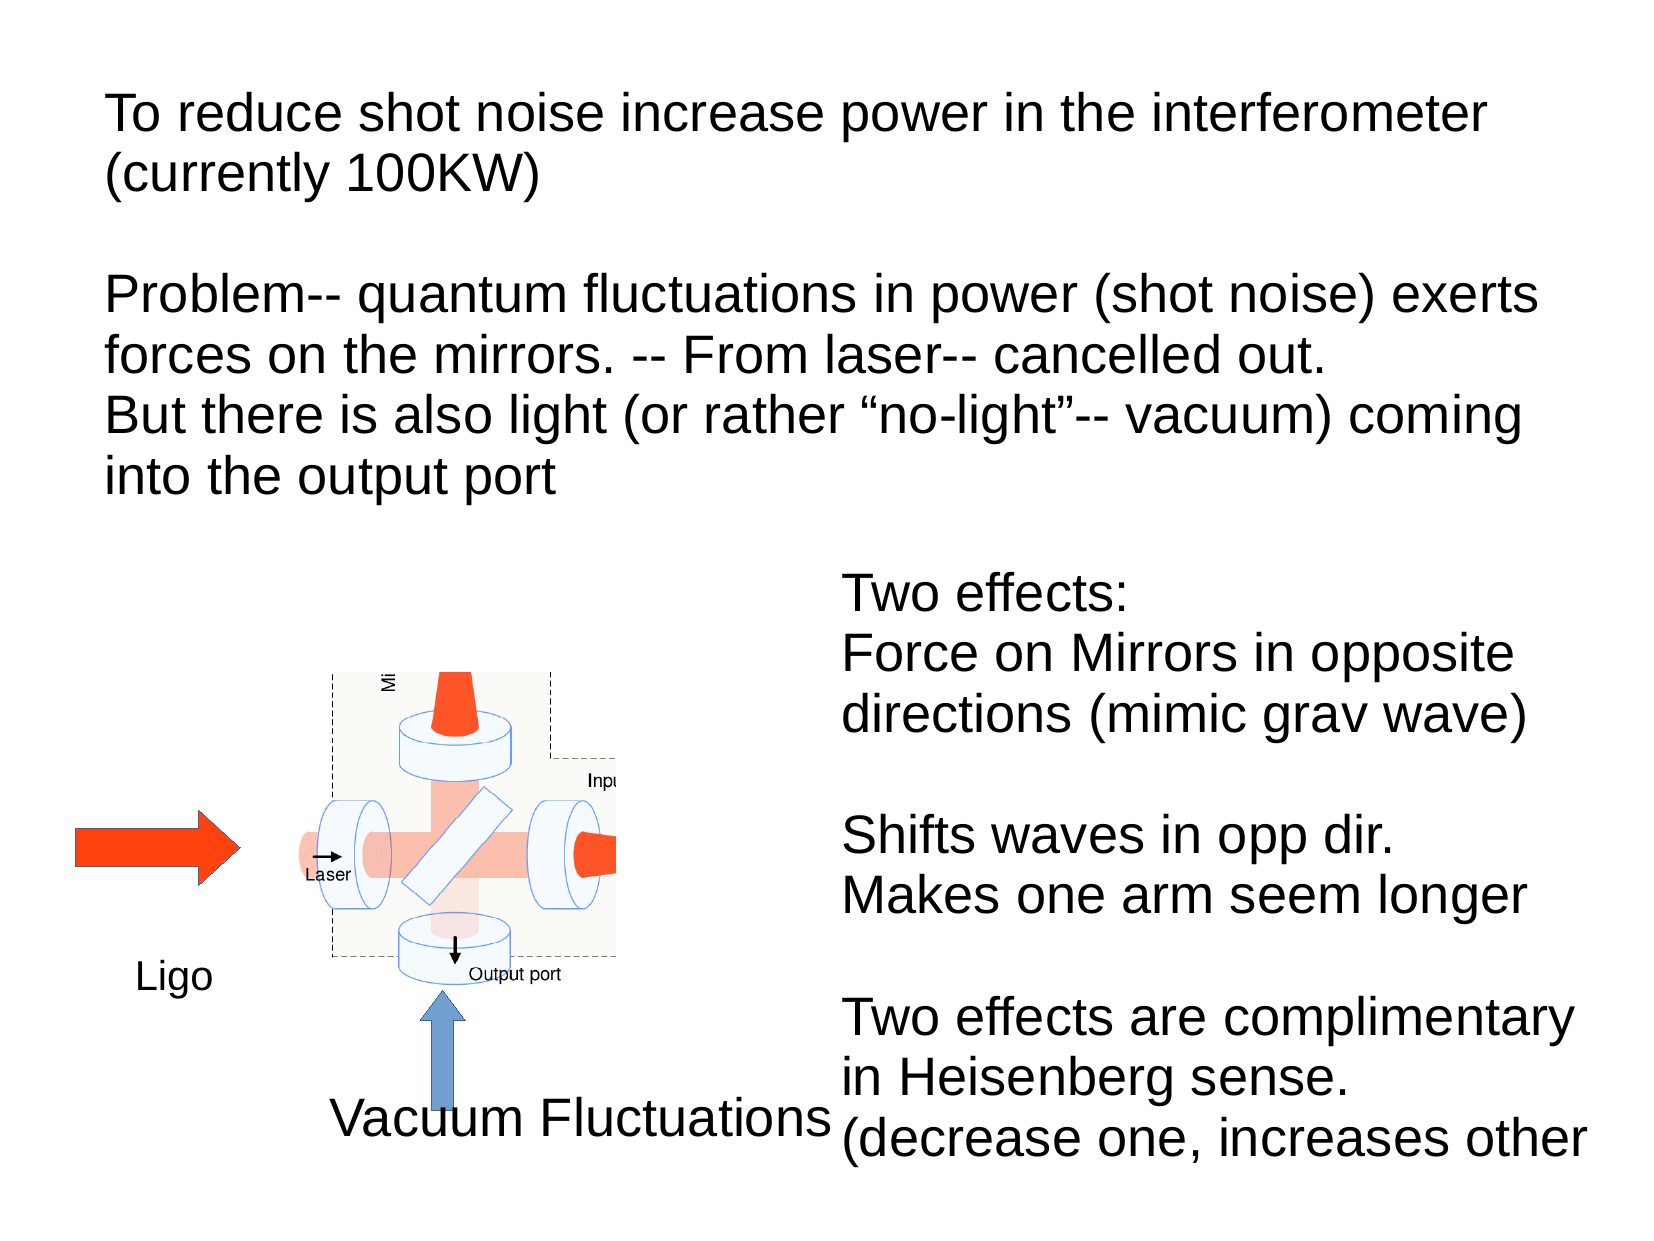

To reduce shot noise increase power in the interferometer
(currently 100KW)
Problem-- quantum fluctuations in power (shot noise) exerts
forces on the mirrors. -- From laser-- cancelled out.
But there is also light (or rather “no-light”-- vacuum) coming
into the output port
Two effects:
Force on Mirrors in opposite
directions (mimic grav wave)
Shifts waves in opp dir.
Makes one arm seem longer
Two effects are complimentary
in Heisenberg sense.
(decrease one, increases other
Ligo
Vacuum Fluctuations